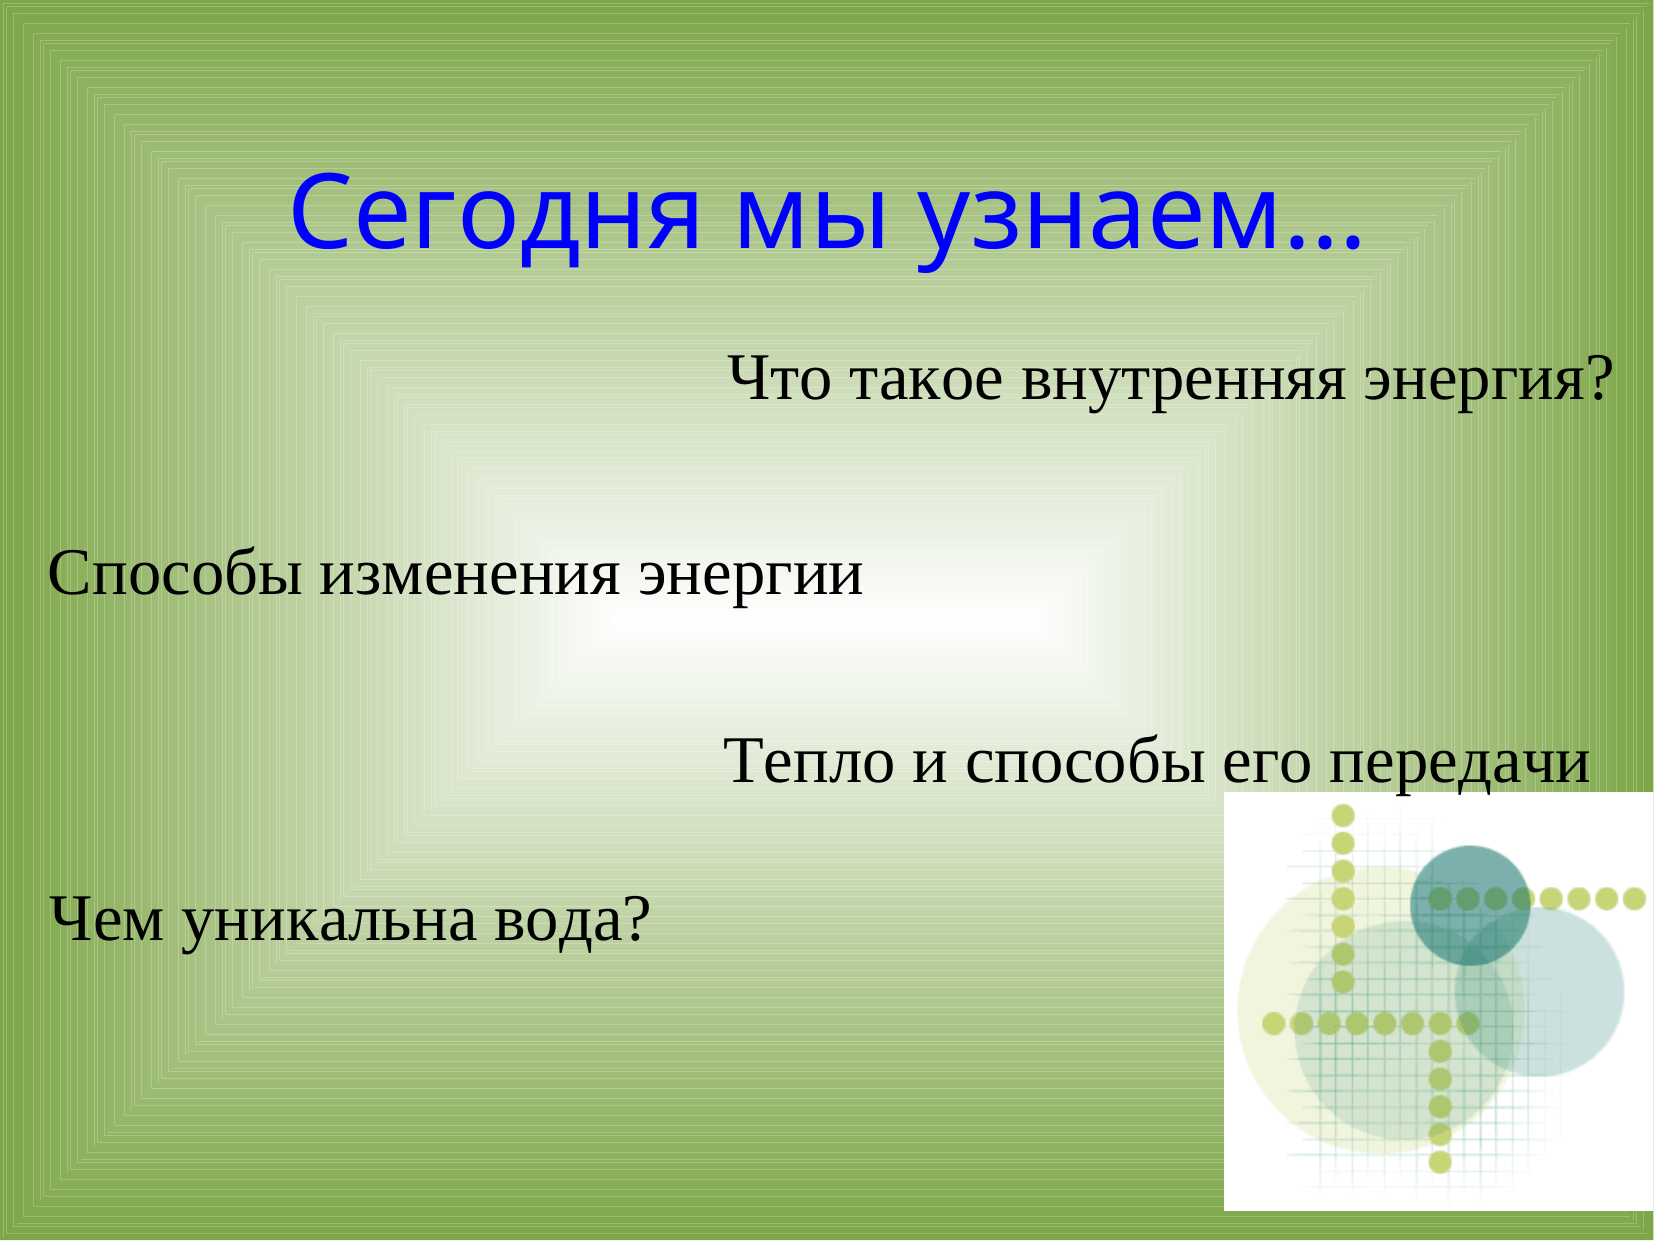

Сегодня мы узнаем...
Что такое внутренняя энергия?
Cпособы изменения энергии
Тепло и способы его передачи
Чем уникальна вода?